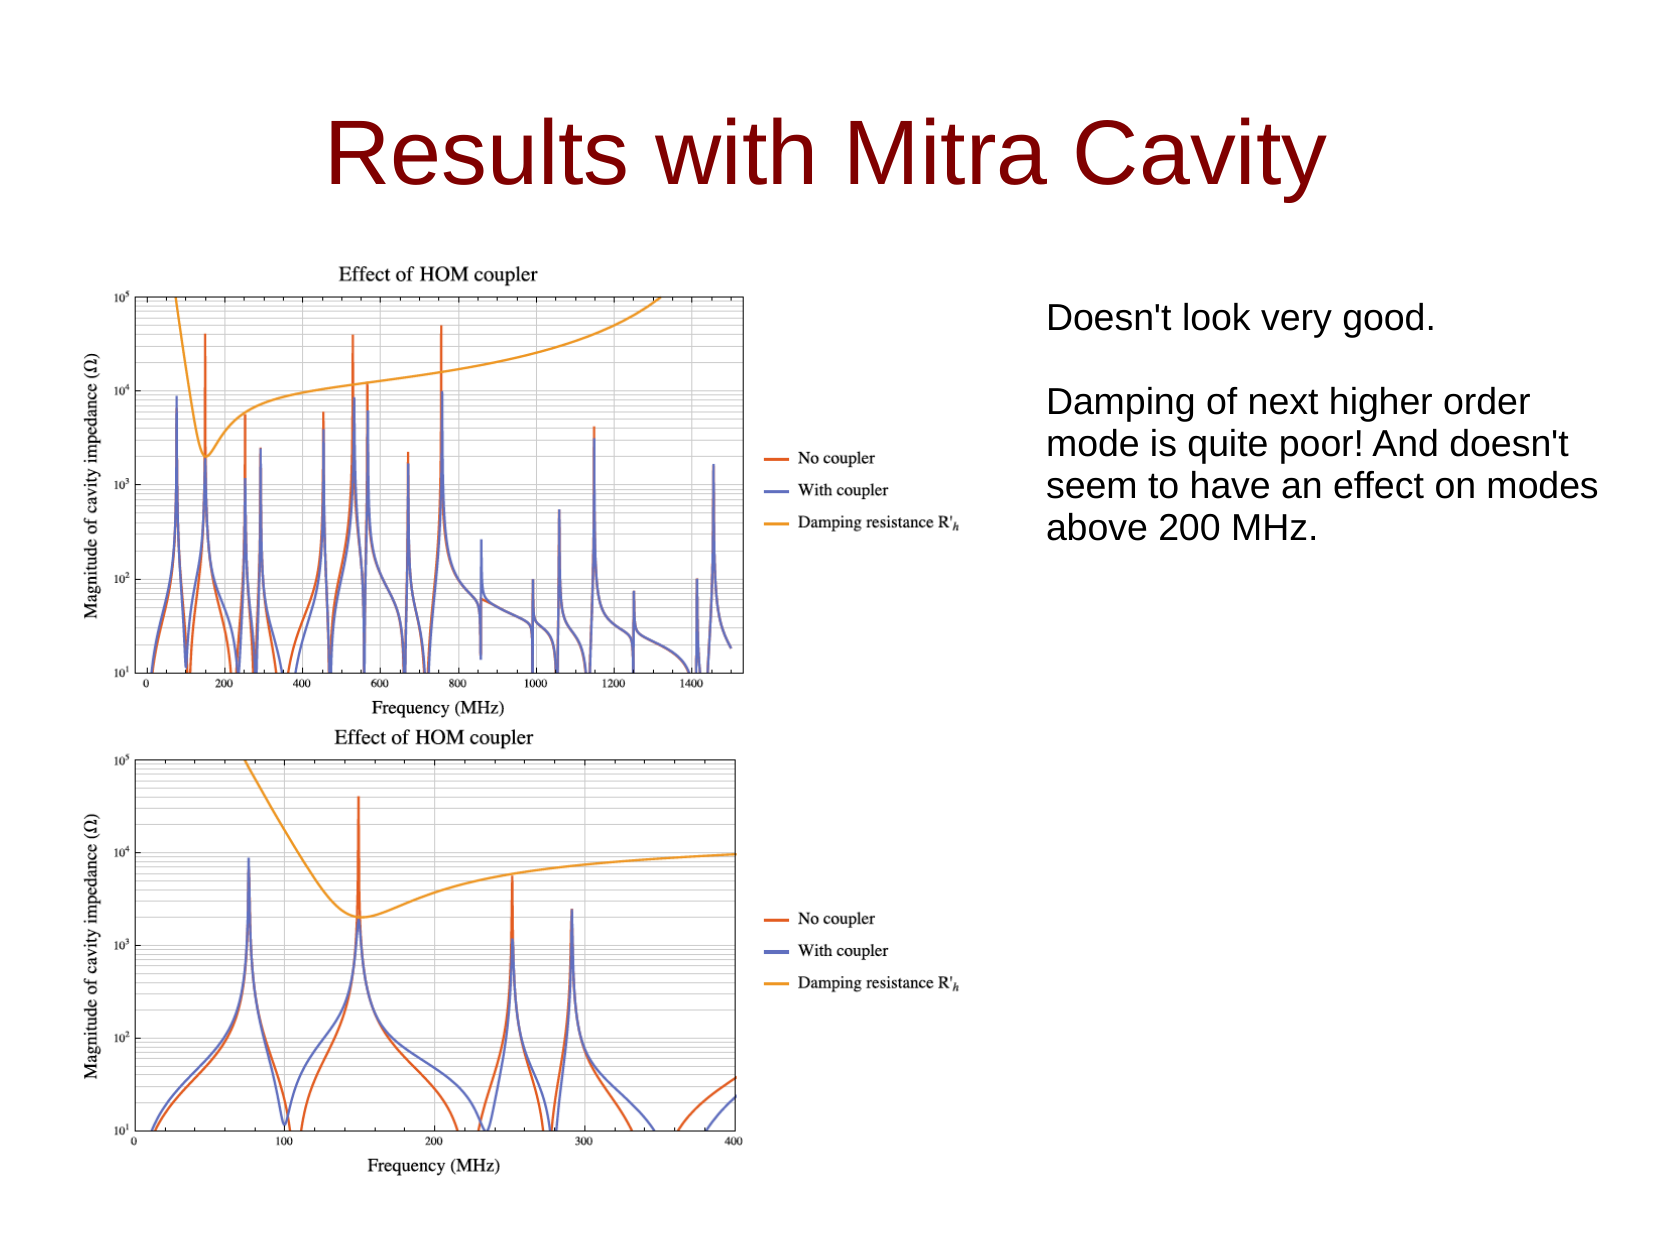

# Results with Mitra Cavity
Doesn't look very good.
Damping of next higher order mode is quite poor! And doesn't seem to have an effect on modes above 200 MHz.